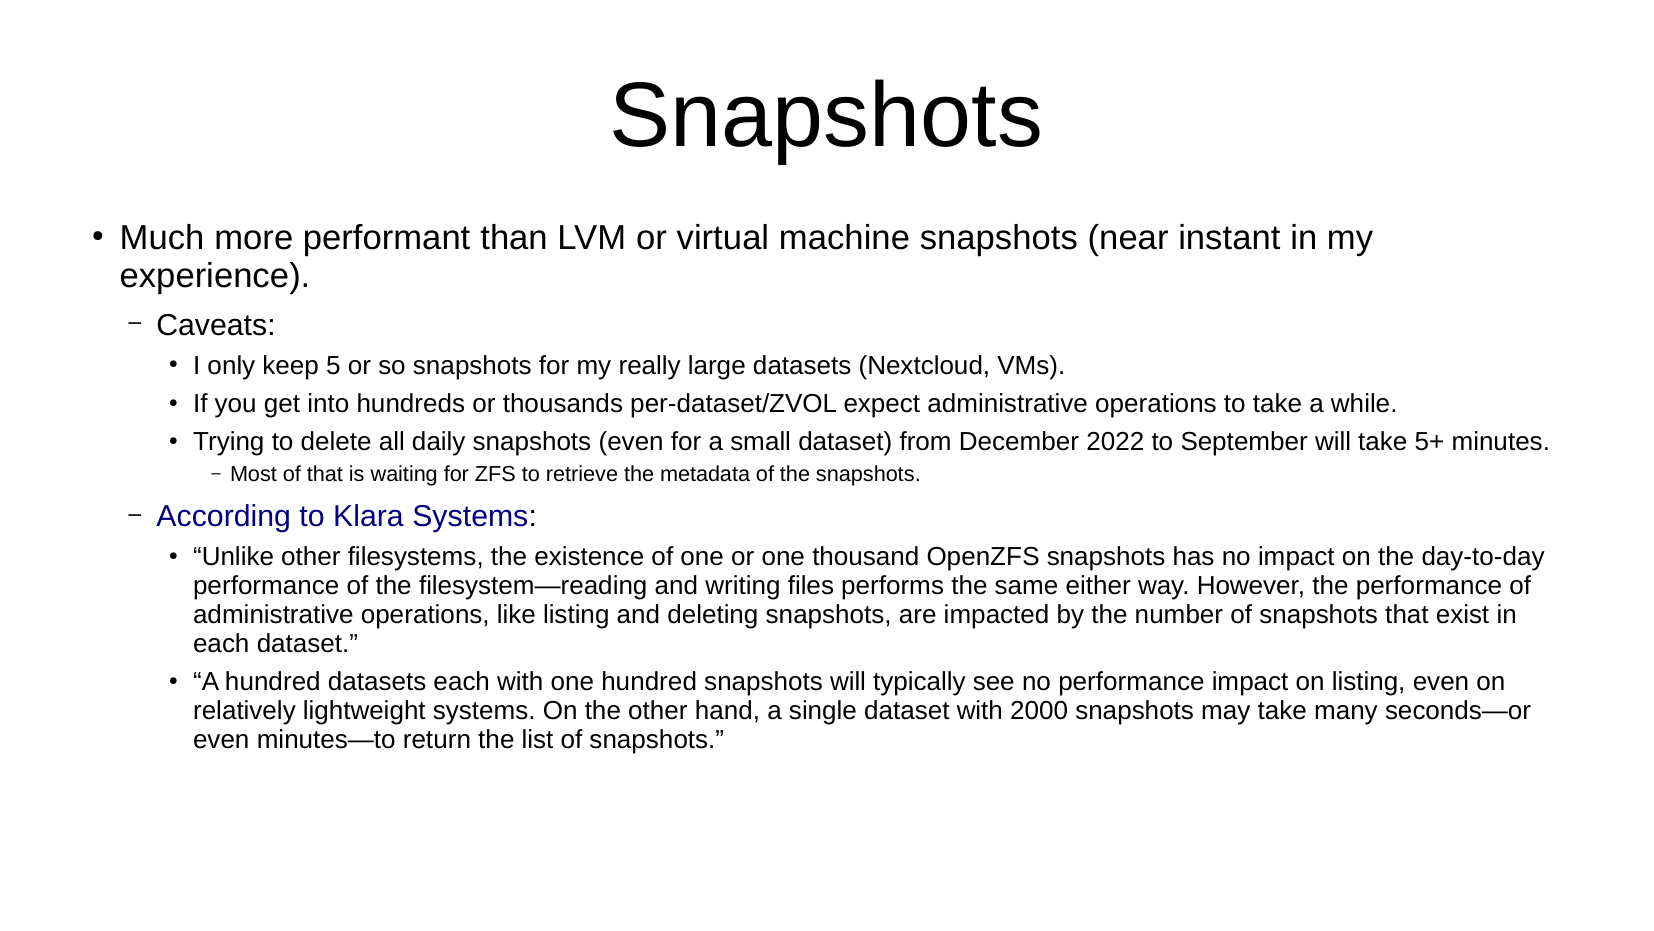

# Snapshots
Much more performant than LVM or virtual machine snapshots (near instant in my experience).
Caveats:
I only keep 5 or so snapshots for my really large datasets (Nextcloud, VMs).
If you get into hundreds or thousands per-dataset/ZVOL expect administrative operations to take a while.
Trying to delete all daily snapshots (even for a small dataset) from December 2022 to September will take 5+ minutes.
Most of that is waiting for ZFS to retrieve the metadata of the snapshots.
According to Klara Systems:
“Unlike other filesystems, the existence of one or one thousand OpenZFS snapshots has no impact on the day-to-day performance of the filesystem—reading and writing files performs the same either way. However, the performance of administrative operations, like listing and deleting snapshots, are impacted by the number of snapshots that exist in each dataset.”
“A hundred datasets each with one hundred snapshots will typically see no performance impact on listing, even on relatively lightweight systems. On the other hand, a single dataset with 2000 snapshots may take many seconds—or even minutes—to return the list of snapshots.”